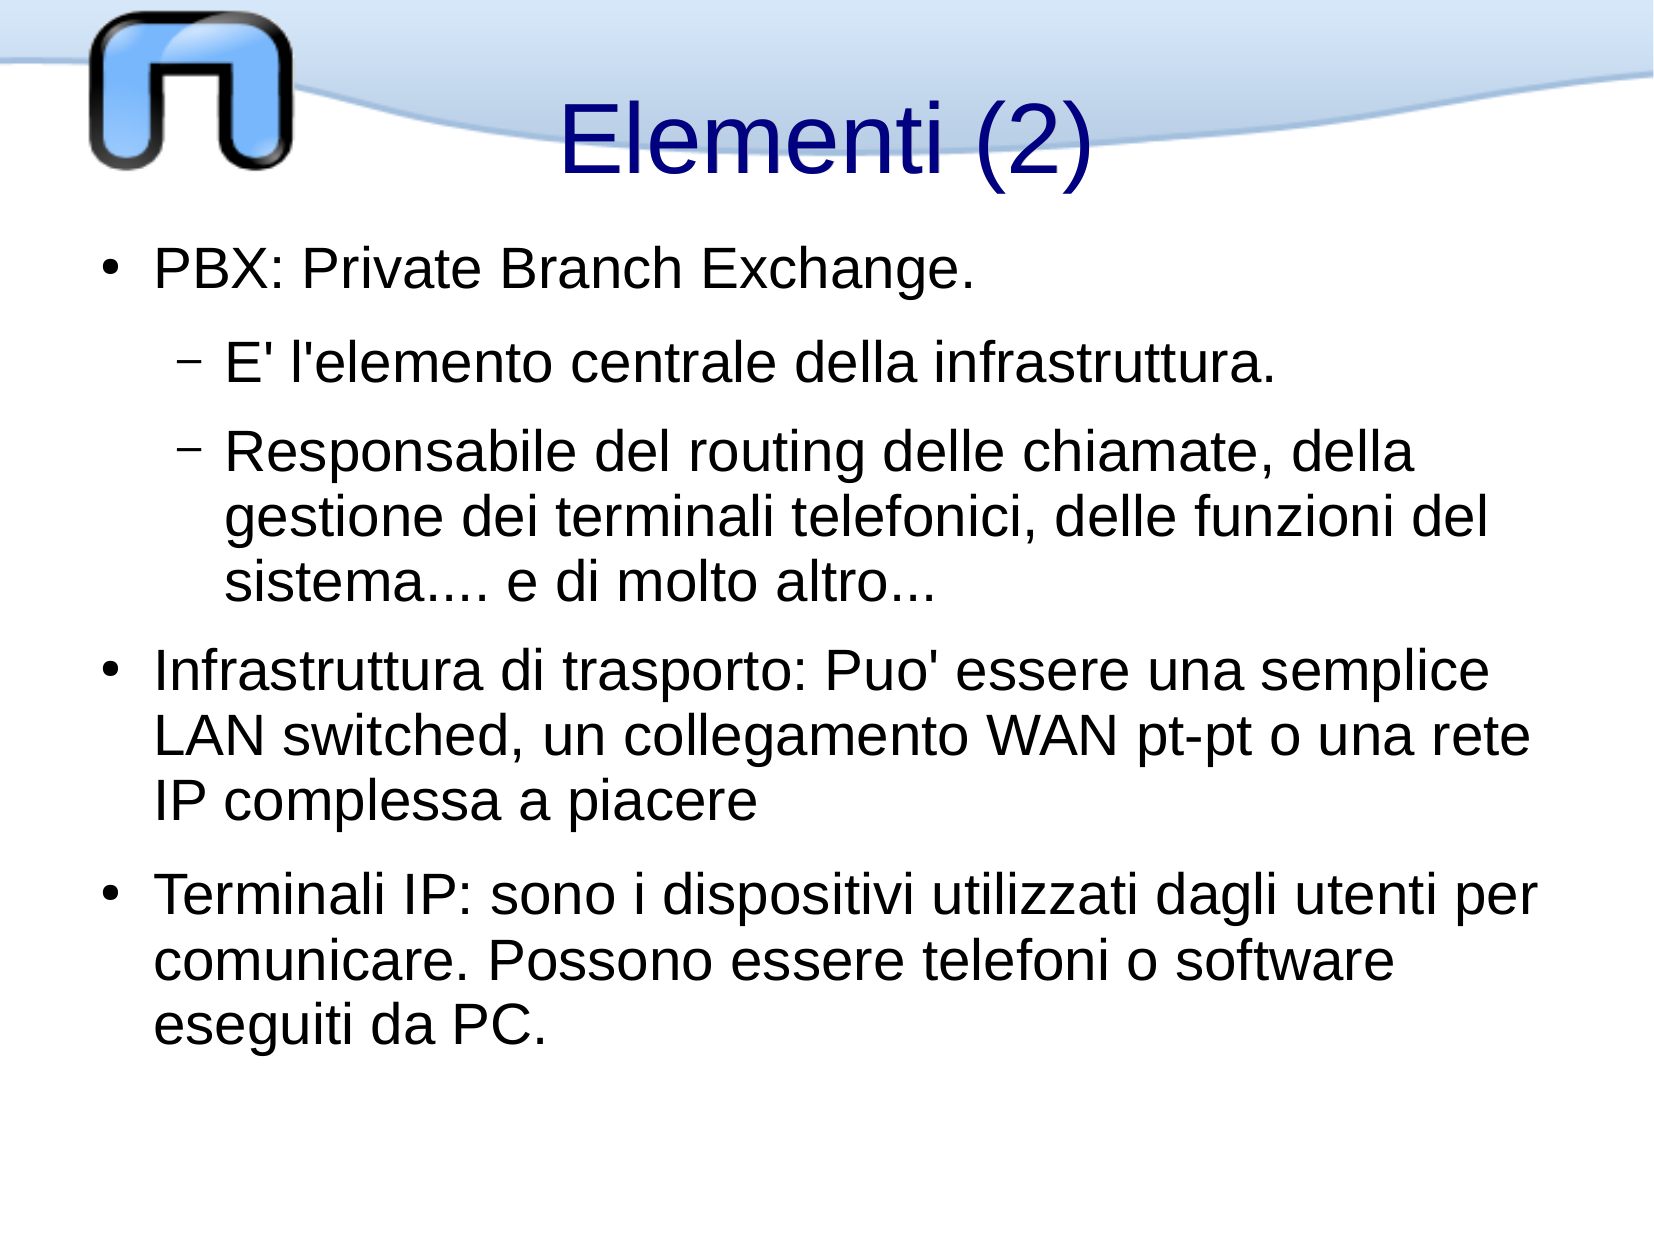

# Elementi (2)
PBX: Private Branch Exchange.
E' l'elemento centrale della infrastruttura.
Responsabile del routing delle chiamate, della gestione dei terminali telefonici, delle funzioni del sistema.... e di molto altro...
Infrastruttura di trasporto: Puo' essere una semplice LAN switched, un collegamento WAN pt-pt o una rete IP complessa a piacere
Terminali IP: sono i dispositivi utilizzati dagli utenti per comunicare. Possono essere telefoni o software eseguiti da PC.